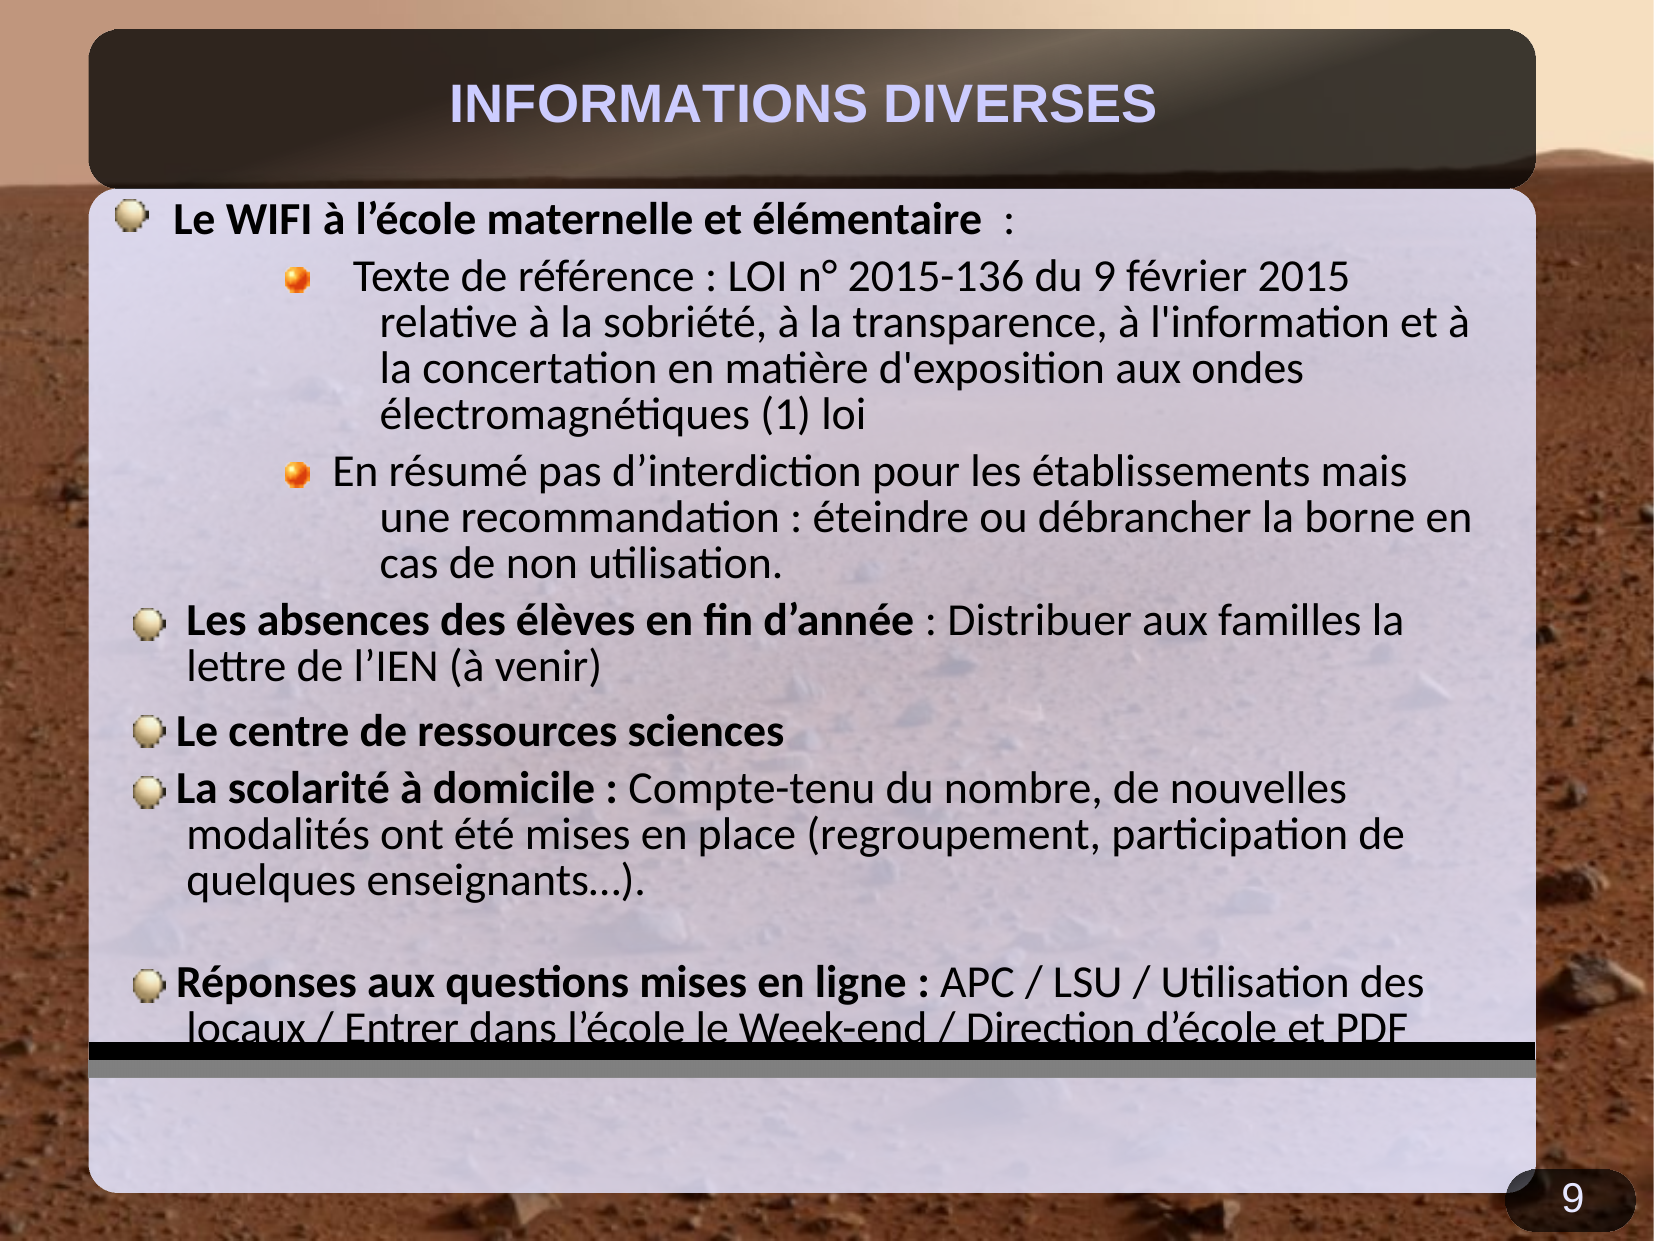

# INFORMATIONS DIVERSES
 Le WIFI à l’école maternelle et élémentaire :
 Texte de référence : LOI n° 2015-136 du 9 février 2015 relative à la sobriété, à la transparence, à l'information et à la concertation en matière d'exposition aux ondes électromagnétiques (1) loi
En résumé pas d’interdiction pour les établissements mais une recommandation : éteindre ou débrancher la borne en cas de non utilisation.
 Les absences des élèves en fin d’année : Distribuer aux familles la lettre de l’IEN (à venir)
 Le centre de ressources sciences
 La scolarité à domicile : Compte-tenu du nombre, de nouvelles modalités ont été mises en place (regroupement, participation de quelques enseignants…).
 Réponses aux questions mises en ligne : APC / LSU / Utilisation des locaux / Entrer dans l’école le Week-end / Direction d’école et PDF